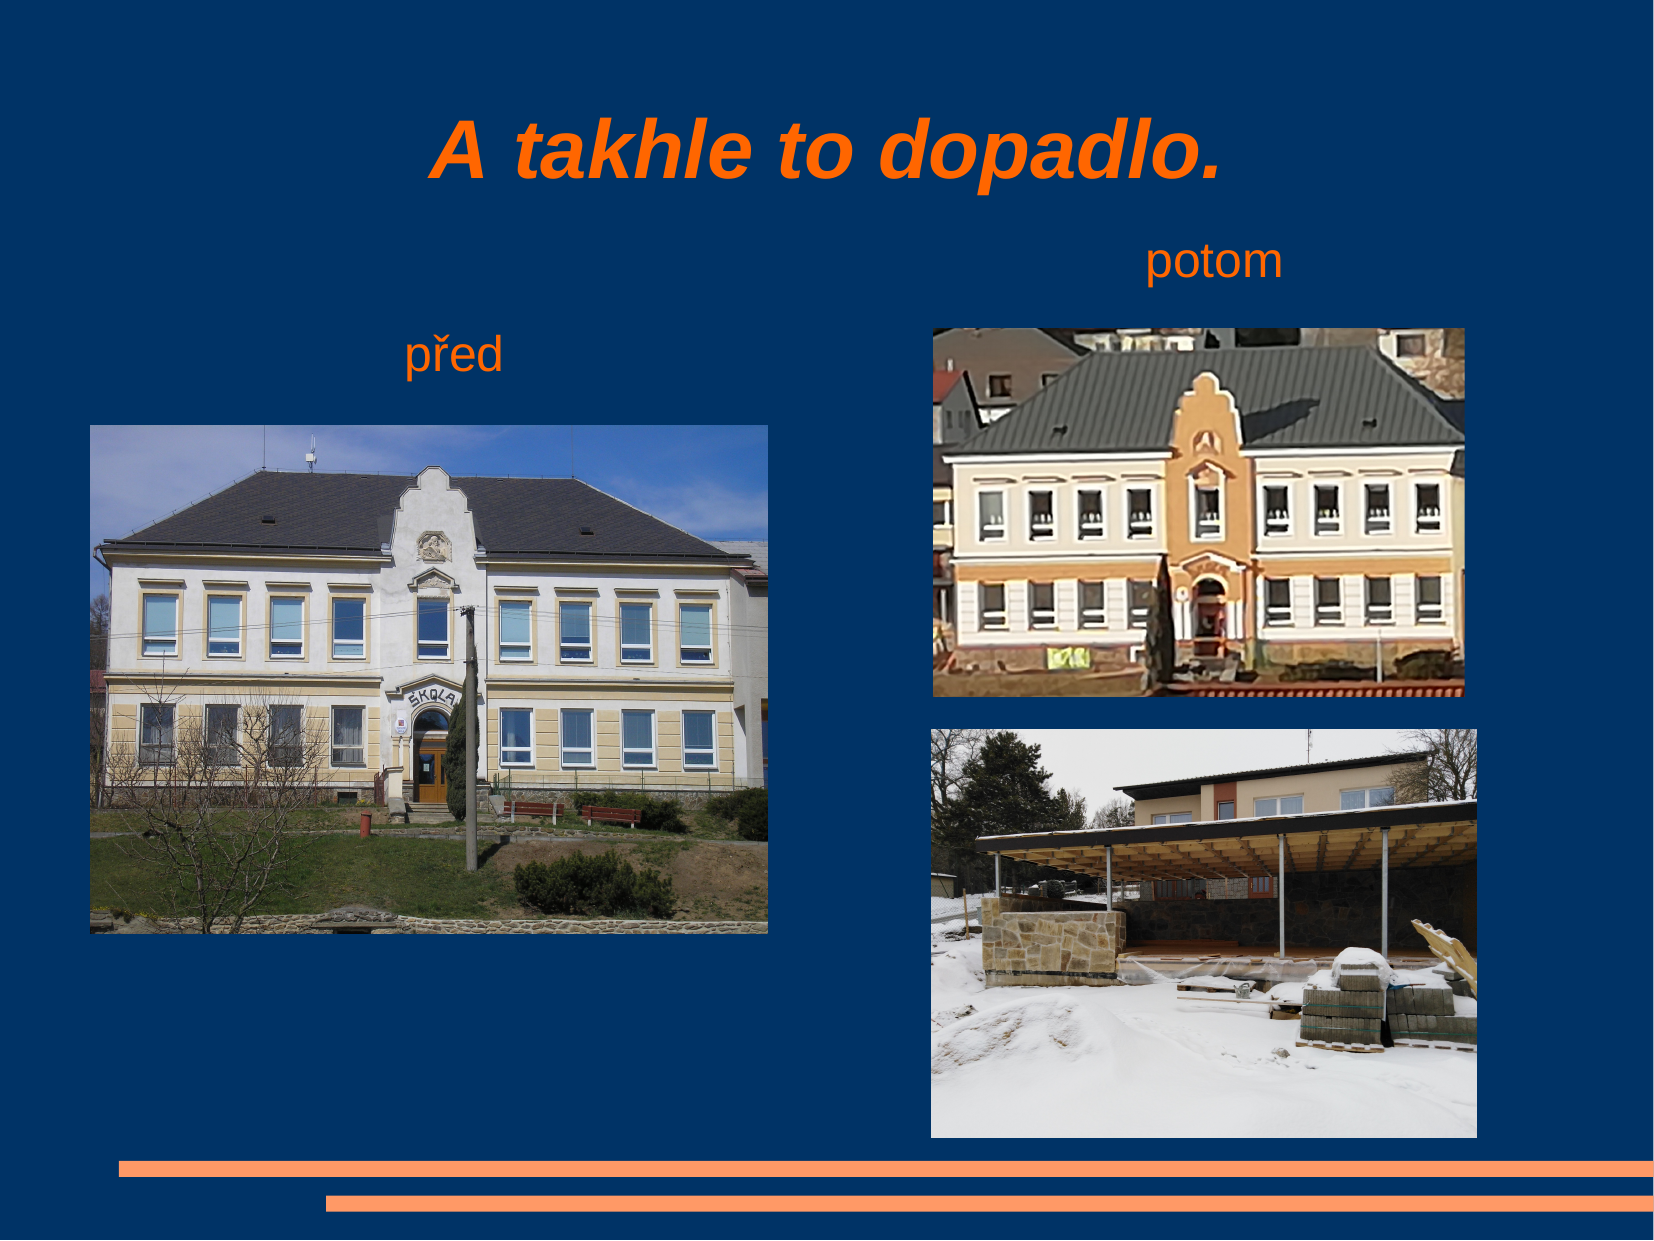

# A takhle to dopadlo.
potom
před